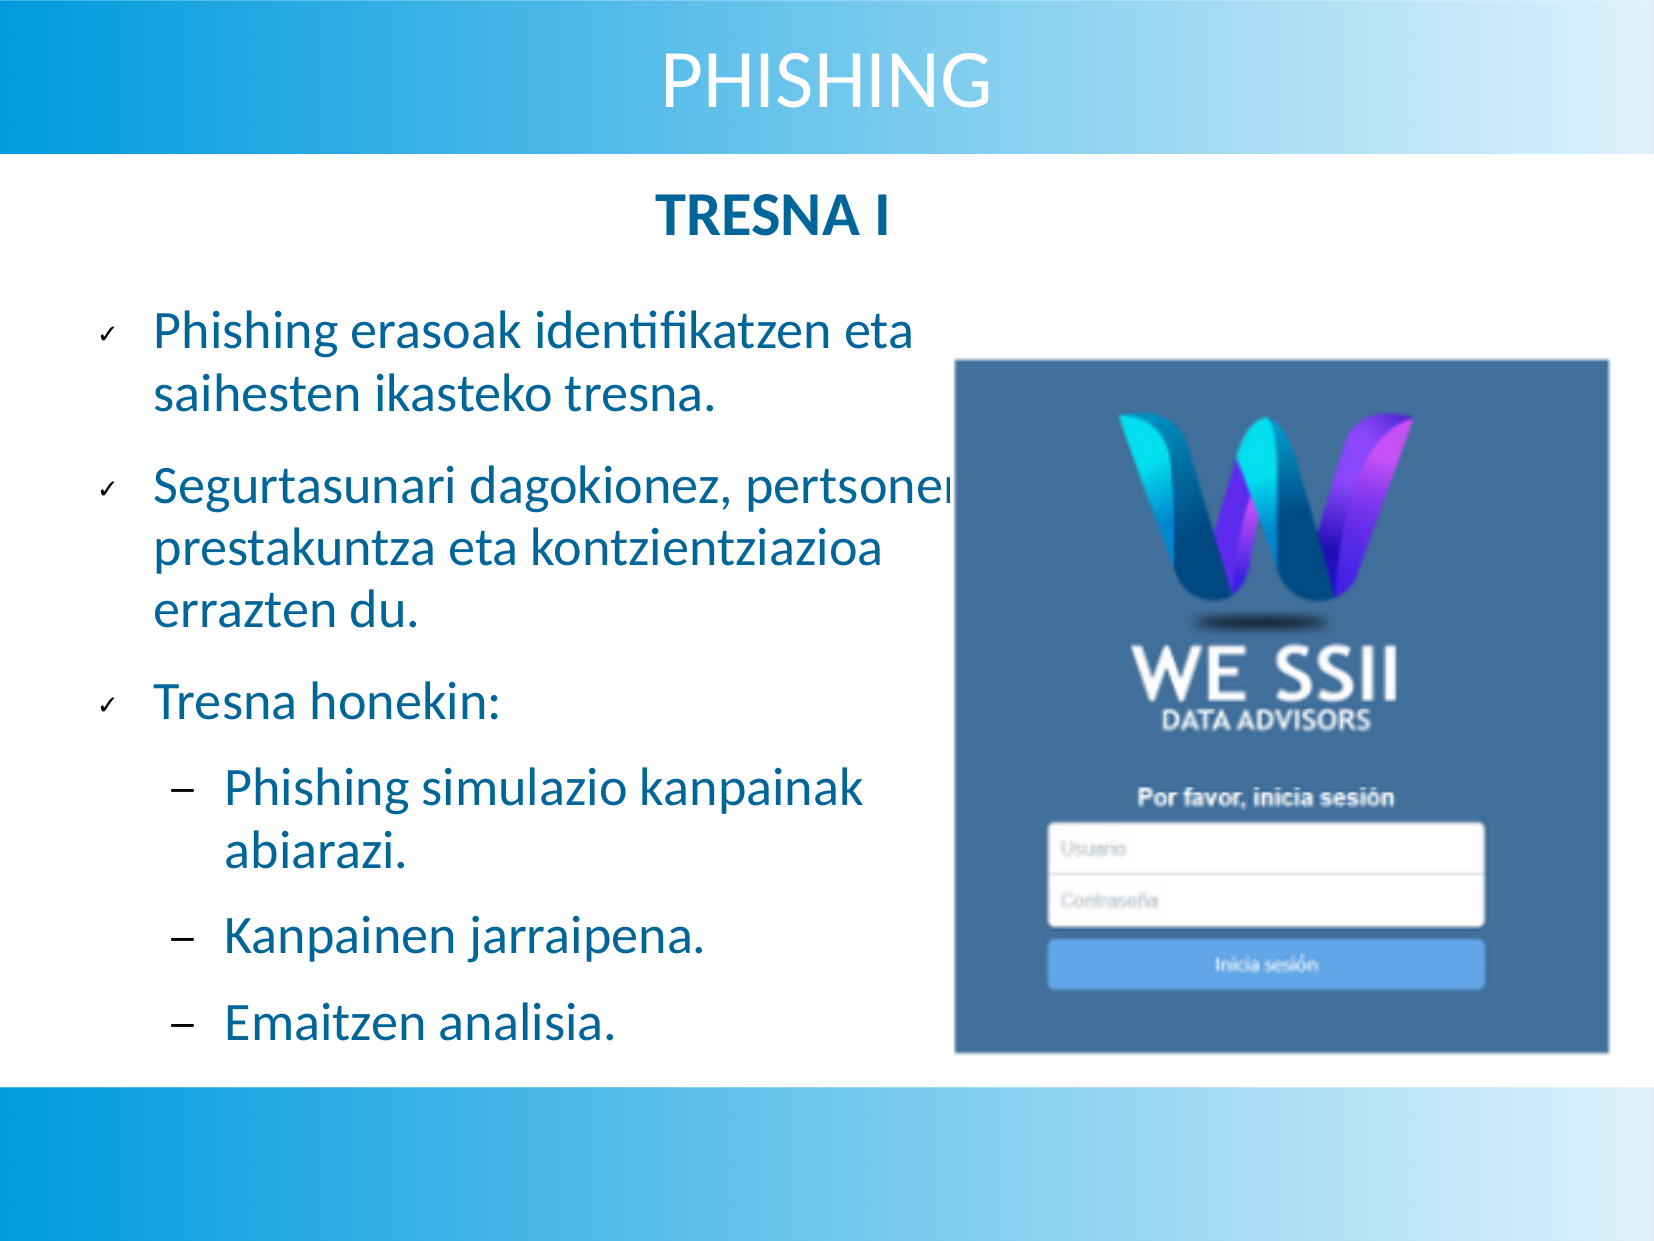

# PHISHING
TRESNA I
Phishing erasoak identifikatzen eta saihesten ikasteko tresna.
Segurtasunari dagokionez, pertsonen prestakuntza eta kontzientziazioa errazten du.
Tresna honekin:
Phishing simulazio kanpainak abiarazi.
Kanpainen jarraipena.
Emaitzen analisia.